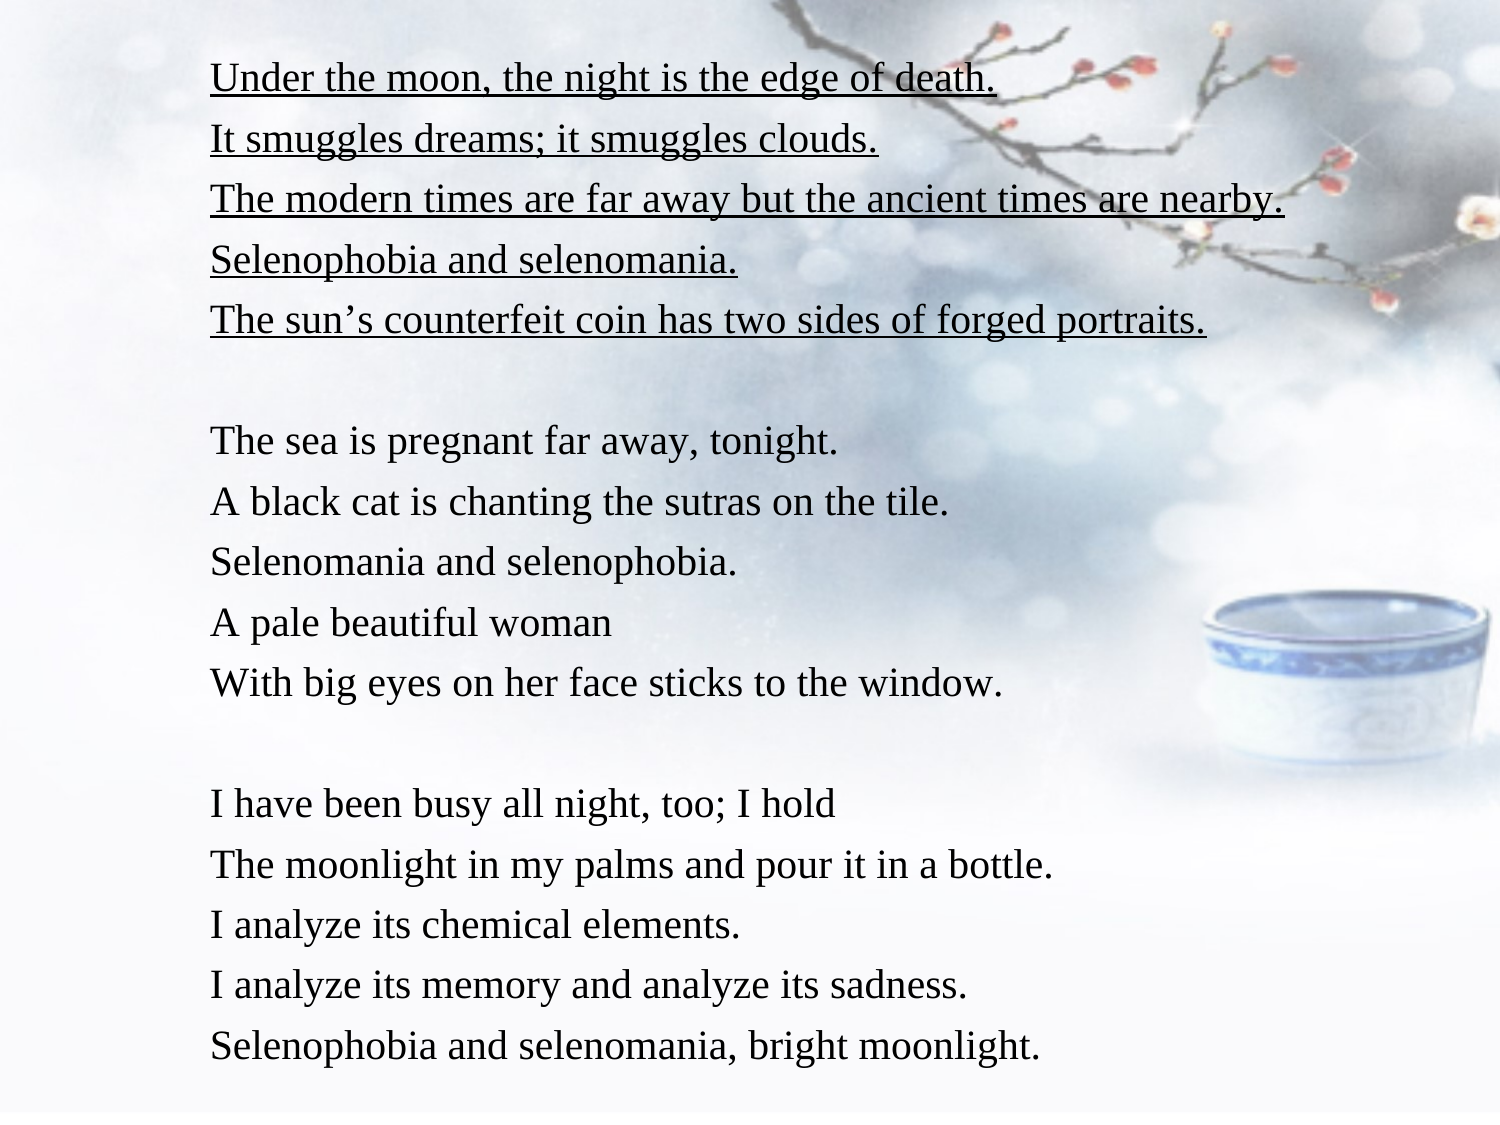

# Under the moon, the night is the edge of death.
It smuggles dreams; it smuggles clouds.
The modern times are far away but the ancient times are nearby.
Selenophobia and selenomania.
The sun’s counterfeit coin has two sides of forged portraits.
The sea is pregnant far away, tonight.
A black cat is chanting the sutras on the tile.
Selenomania and selenophobia.
A pale beautiful woman
With big eyes on her face sticks to the window.
I have been busy all night, too; I hold
The moonlight in my palms and pour it in a bottle.
I analyze its chemical elements.
I analyze its memory and analyze its sadness.
Selenophobia and selenomania, bright moonlight.